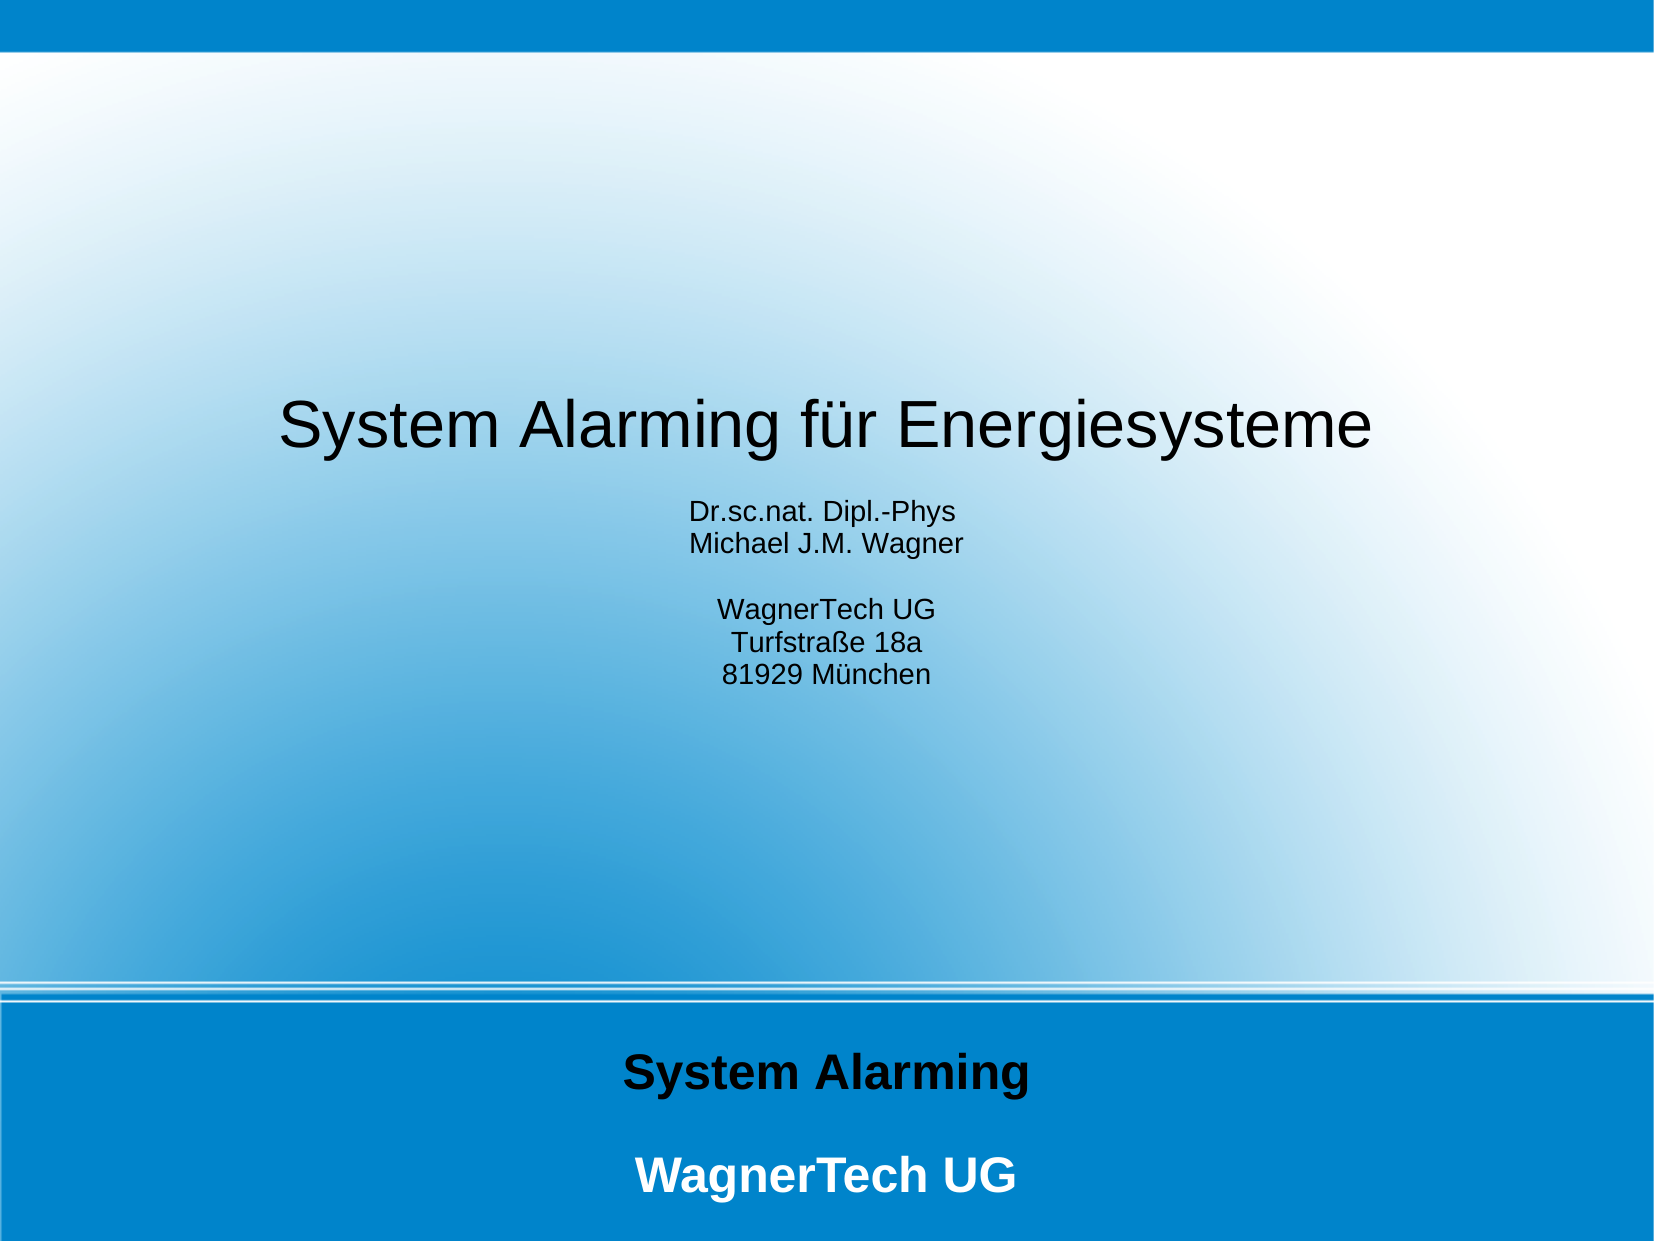

System Alarming für Energiesysteme
Dr.sc.nat. Dipl.-Phys
Michael J.M. Wagner
WagnerTech UG
Turfstraße 18a
81929 München
# System Alarming